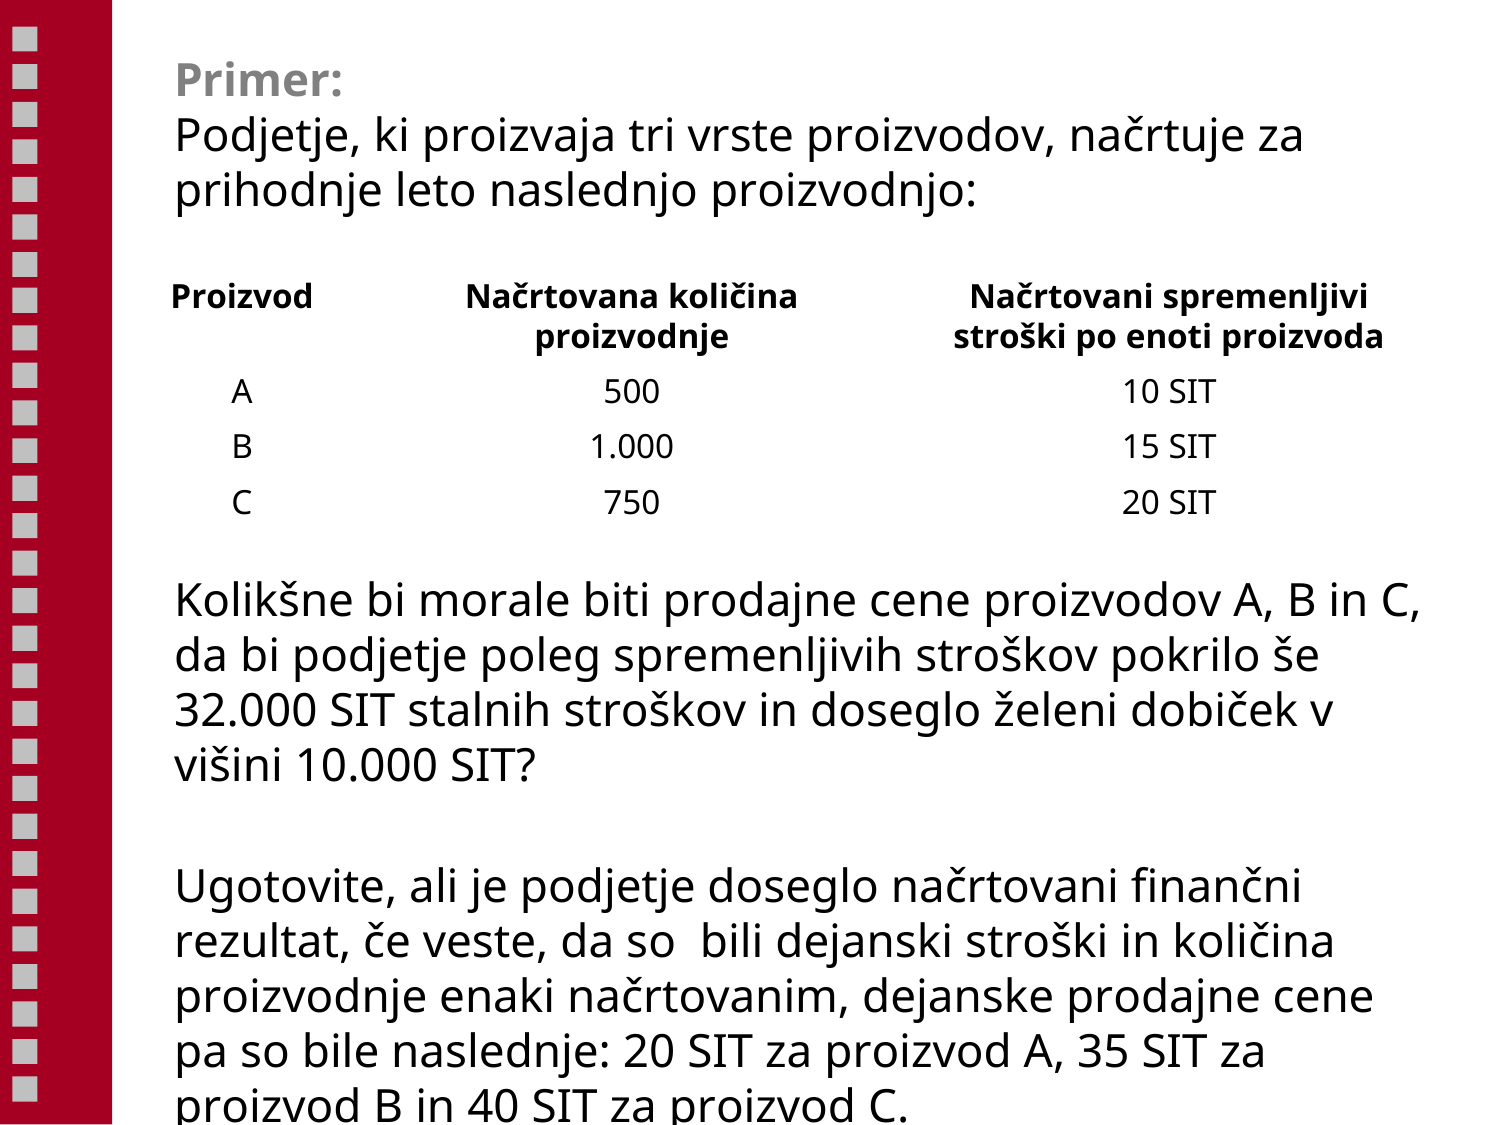

Primer:
Podjetje, ki proizvaja tri vrste proizvodov, načrtuje za prihodnje leto naslednjo proizvodnjo:
| Proizvod | Načrtovana količina proizvodnje | Načrtovani spremenljivi stroški po enoti proizvoda |
| --- | --- | --- |
| A | 500 | 10 SIT |
| B | 1.000 | 15 SIT |
| C | 750 | 20 SIT |
Kolikšne bi morale biti prodajne cene proizvodov A, B in C, da bi podjetje poleg spremenljivih stroškov pokrilo še 32.000 SIT stalnih stroškov in doseglo želeni dobiček v višini 10.000 SIT?
Ugotovite, ali je podjetje doseglo načrtovani finančni rezultat, če veste, da so bili dejanski stroški in količina proizvodnje enaki načrtovanim, dejanske prodajne cene pa so bile naslednje: 20 SIT za proizvod A, 35 SIT za proizvod B in 40 SIT za proizvod C.